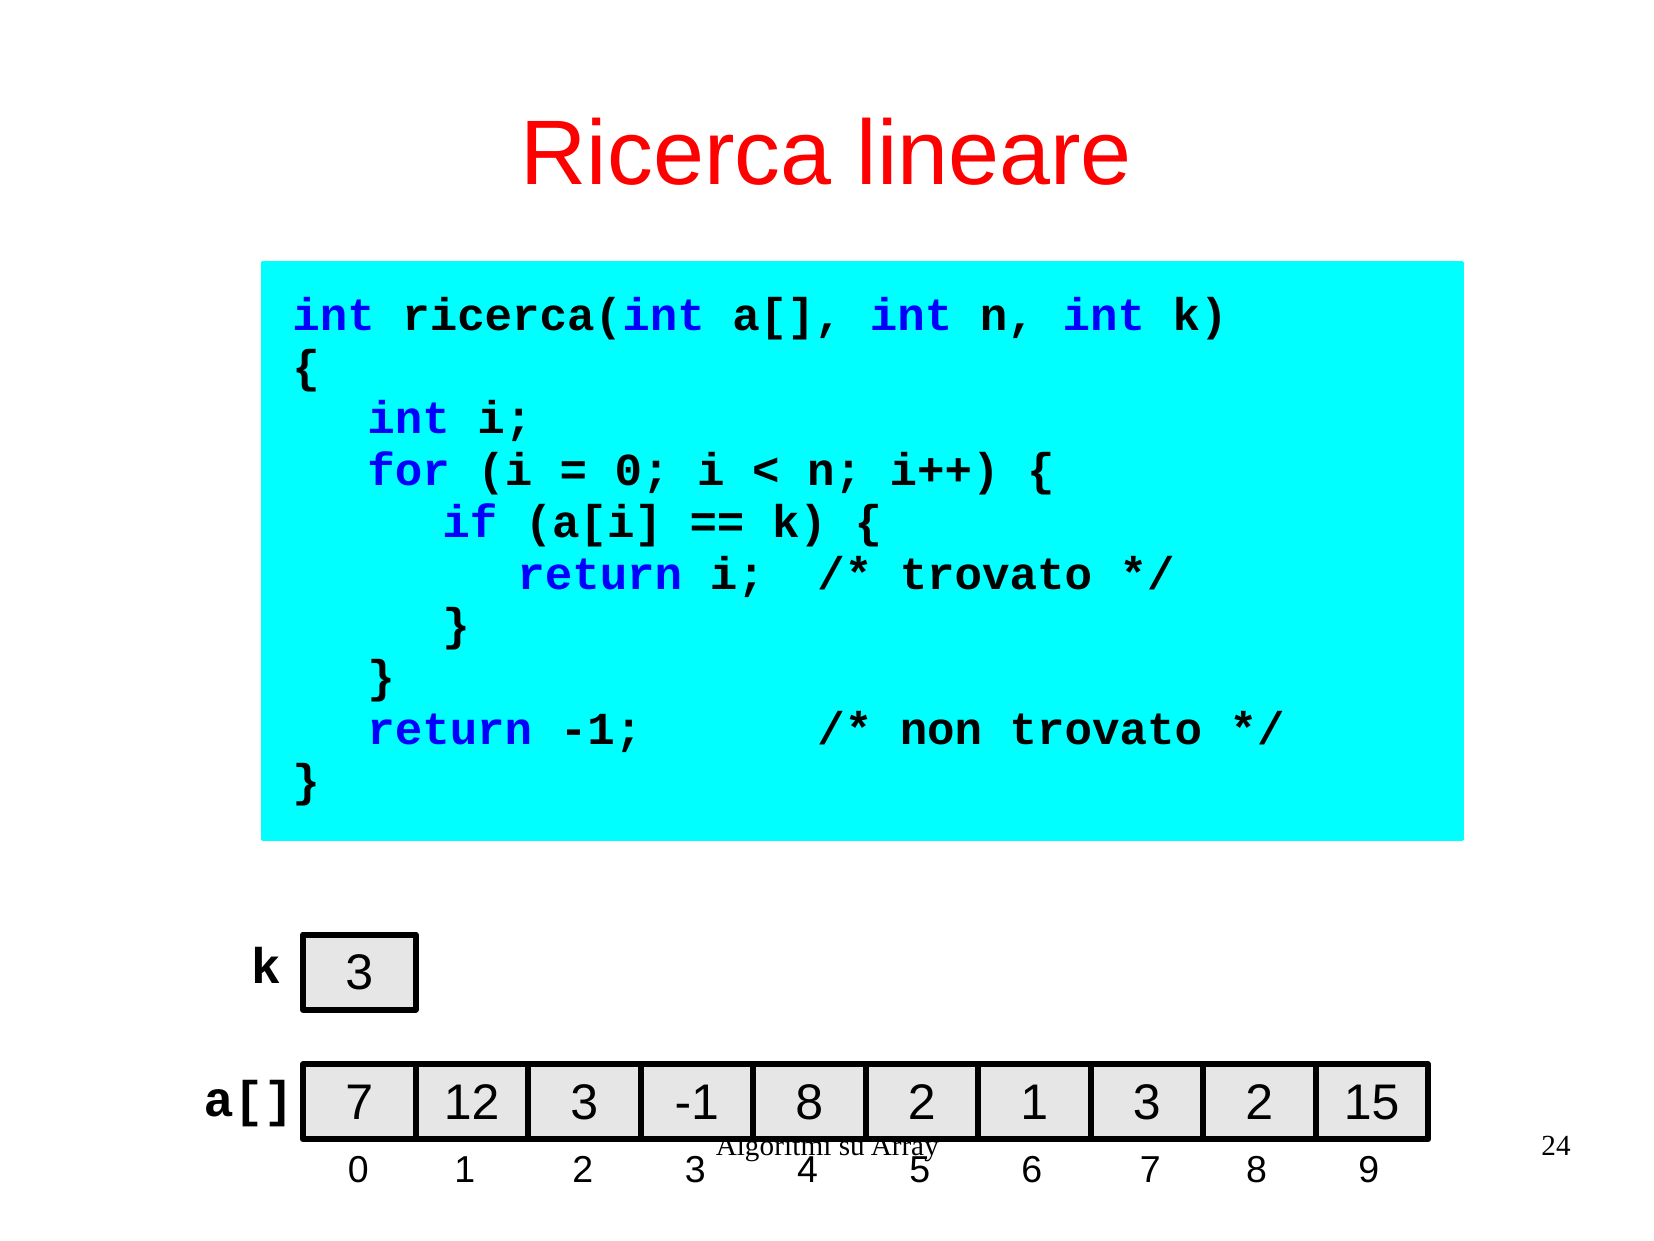

# Ricerca lineare
int ricerca(int a[], int n, int k)
{
	int i;
	for (i = 0; i < n; i++) {
		if (a[i] == k) {
			return i; 	/* trovato */
		}
	}
	return -1;			/* non trovato */
}
3
k
7
12
3
-1
8
2
1
3
2
15
a[]
Algoritmi su Array
24
0
1
2
3
4
5
6
7
8
9